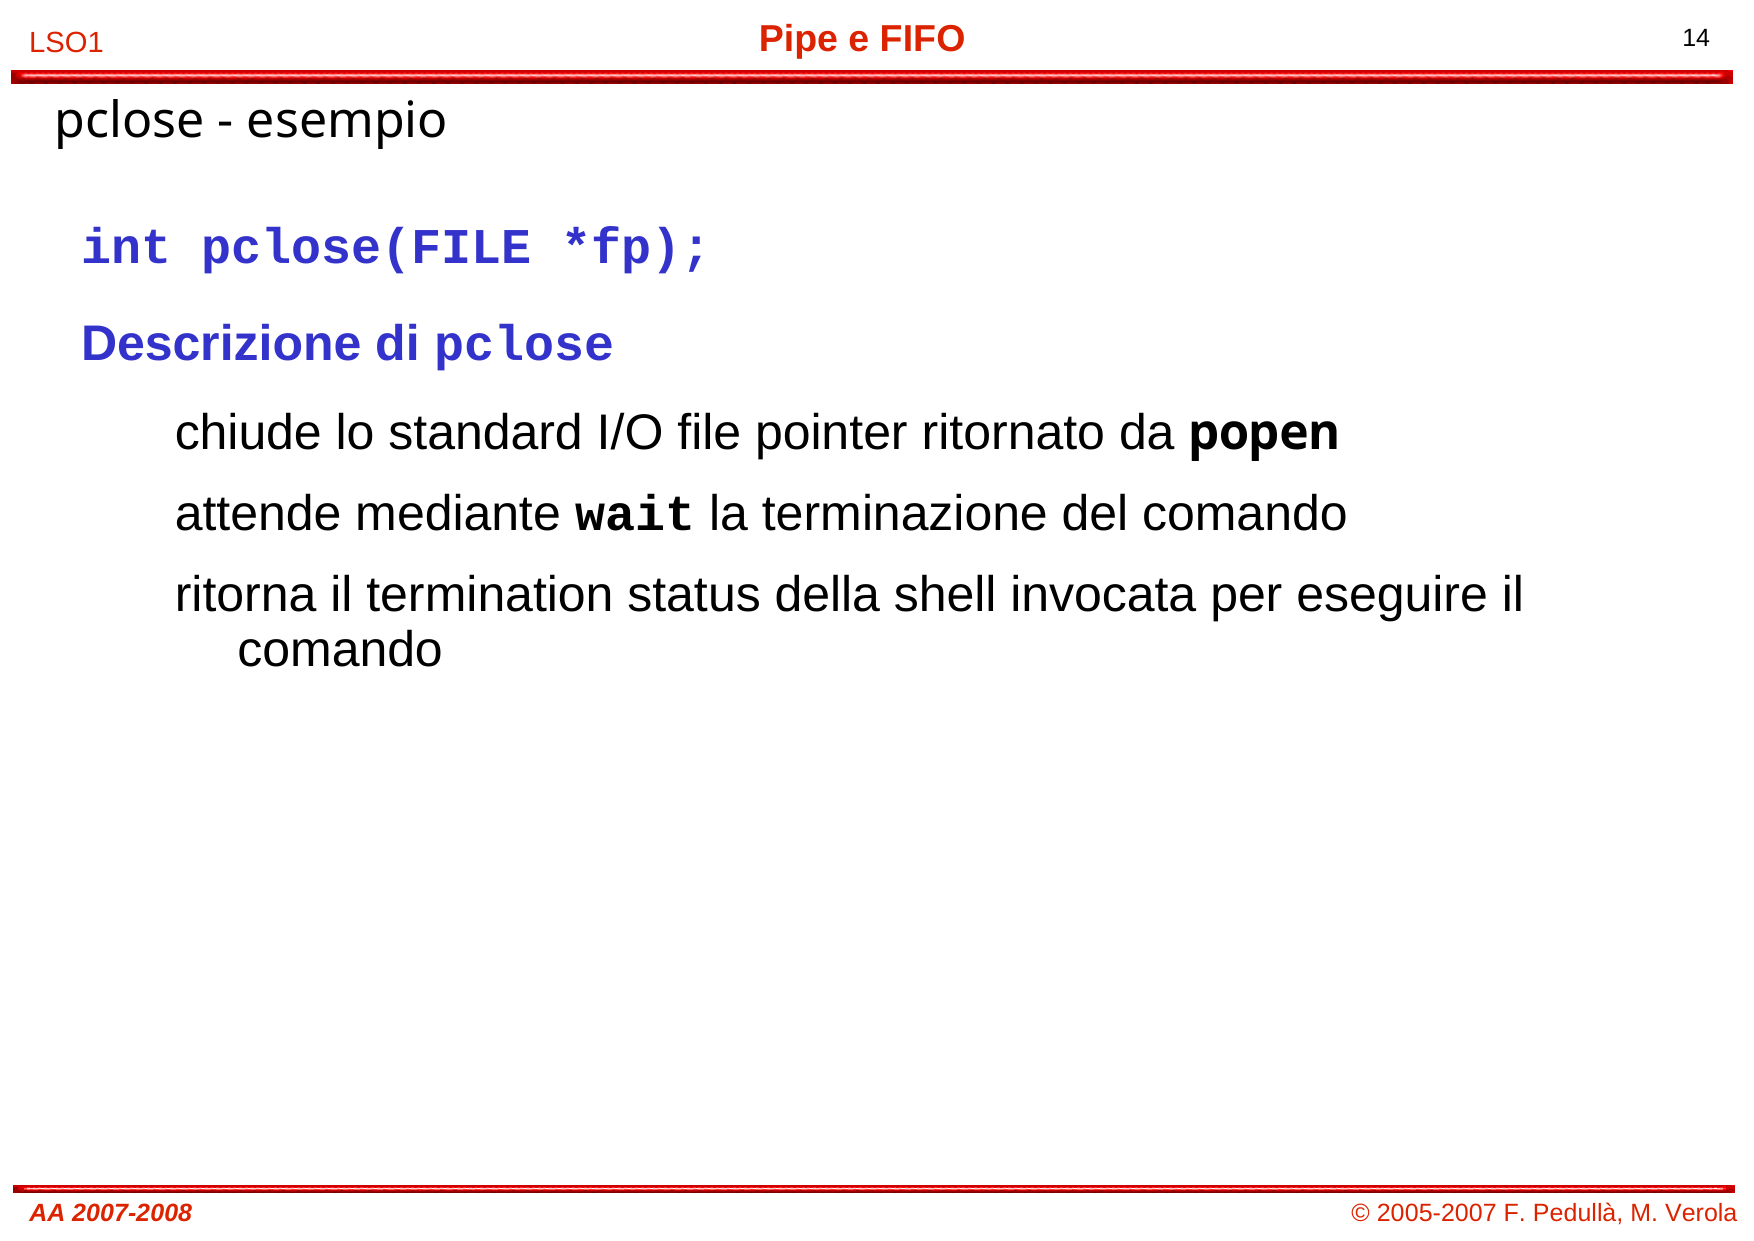

# pclose - esempio
int pclose(FILE *fp);
Descrizione di pclose
chiude lo standard I/O file pointer ritornato da popen
attende mediante wait la terminazione del comando
ritorna il termination status della shell invocata per eseguire il comando